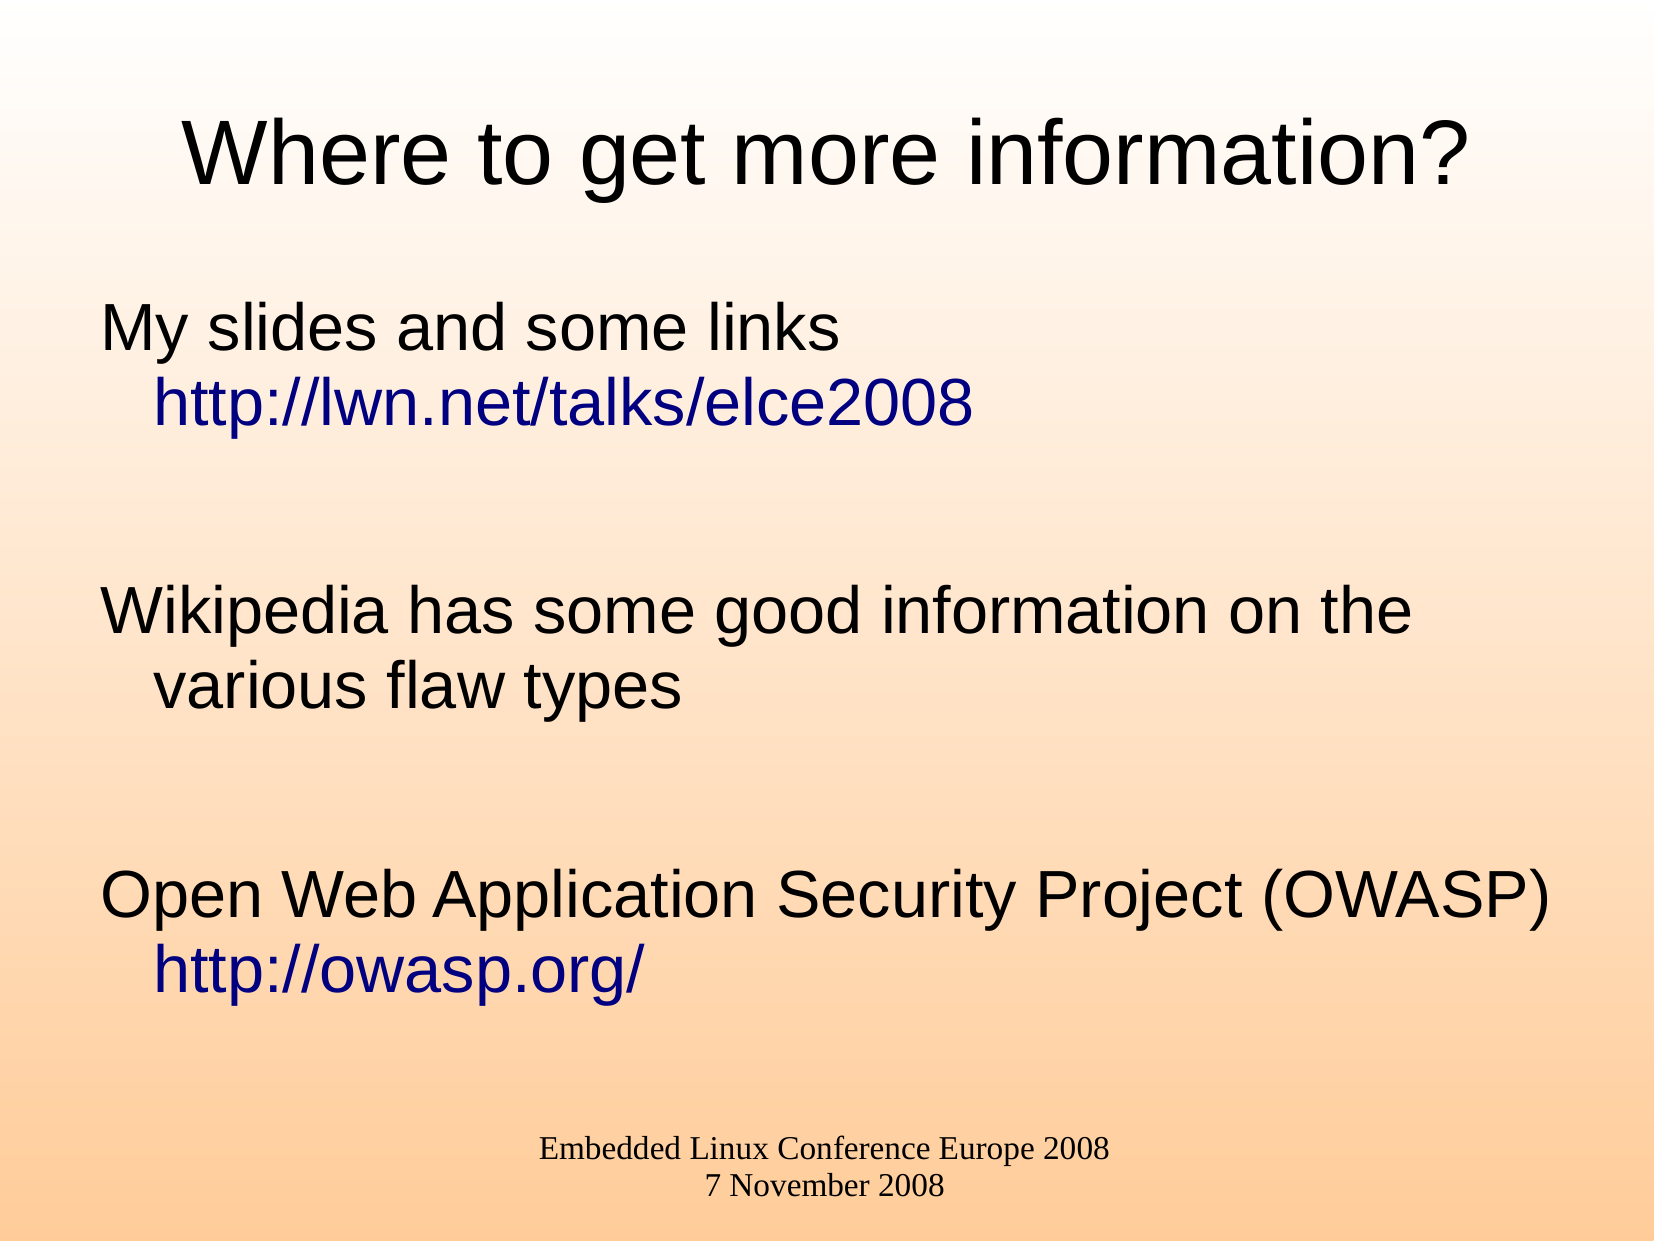

# Where to get more information?
My slides and some links http://lwn.net/talks/elce2008
Wikipedia has some good information on the various flaw types
Open Web Application Security Project (OWASP) http://owasp.org/
Embedded Linux Conference Europe 2008